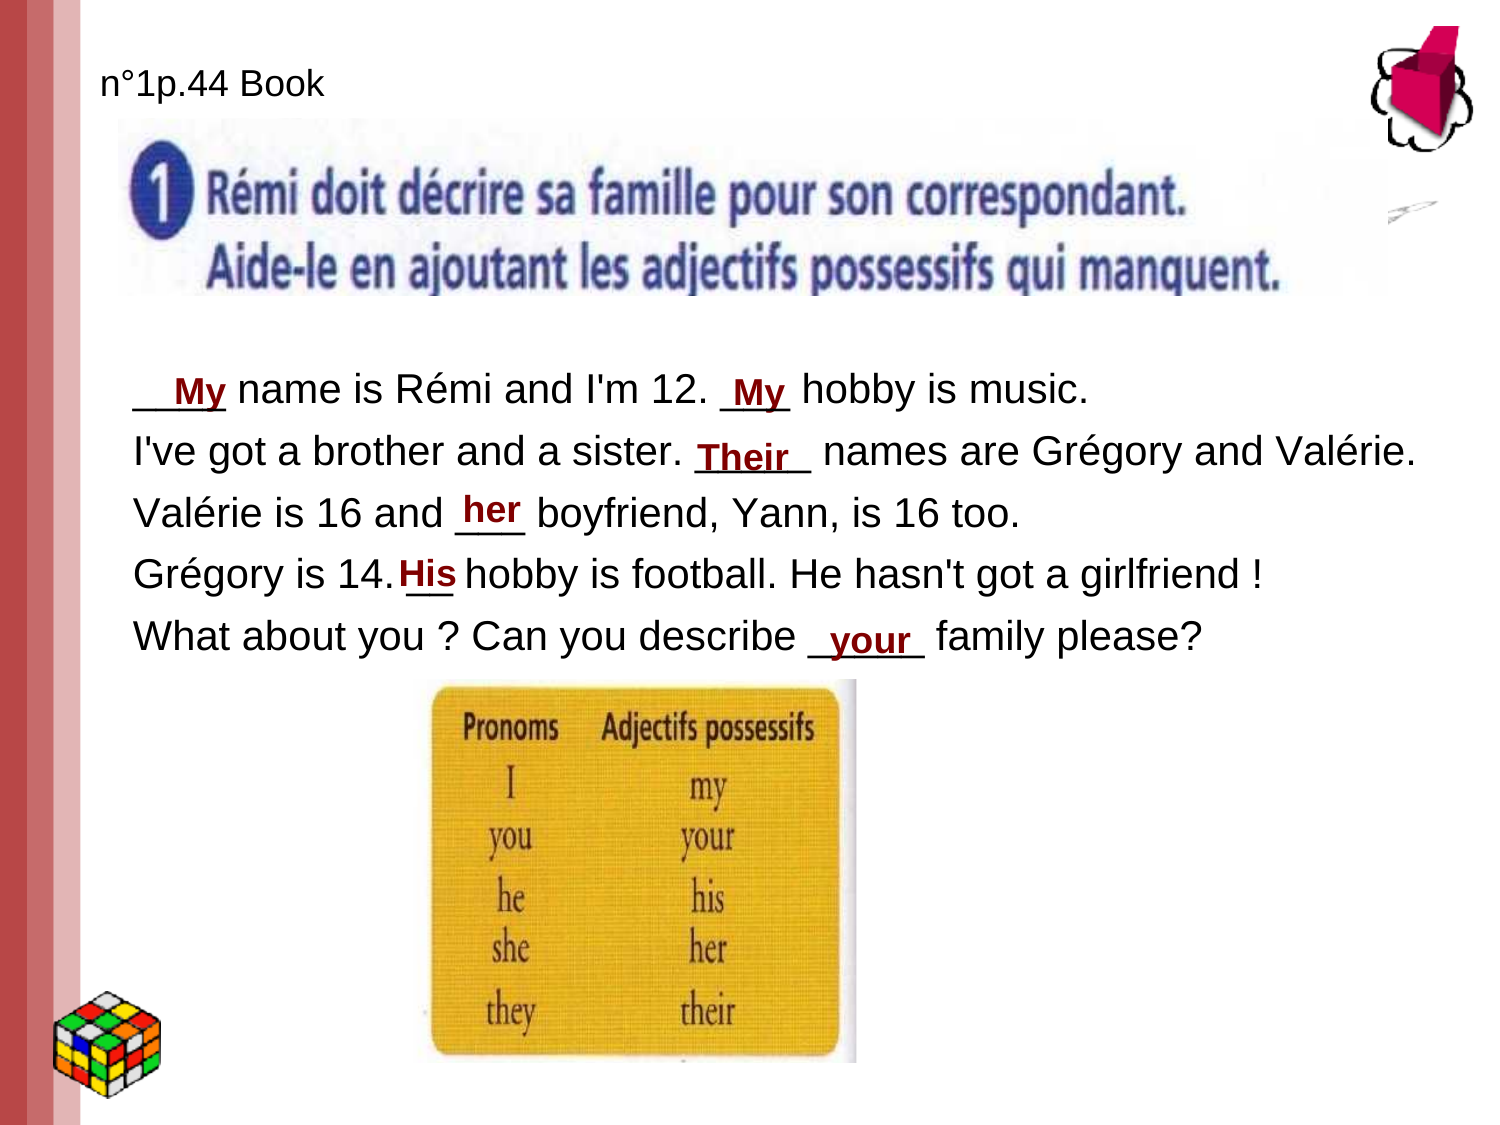

n°1p.44 Book
____ name is Rémi and I'm 12. ___ hobby is music.
I've got a brother and a sister. _____ names are Grégory and Valérie.
Valérie is 16 and ___ boyfriend, Yann, is 16 too.
Grégory is 14. __ hobby is football. He hasn't got a girlfriend !
What about you ? Can you describe _____ family please?
My
My
Their
her
His
your